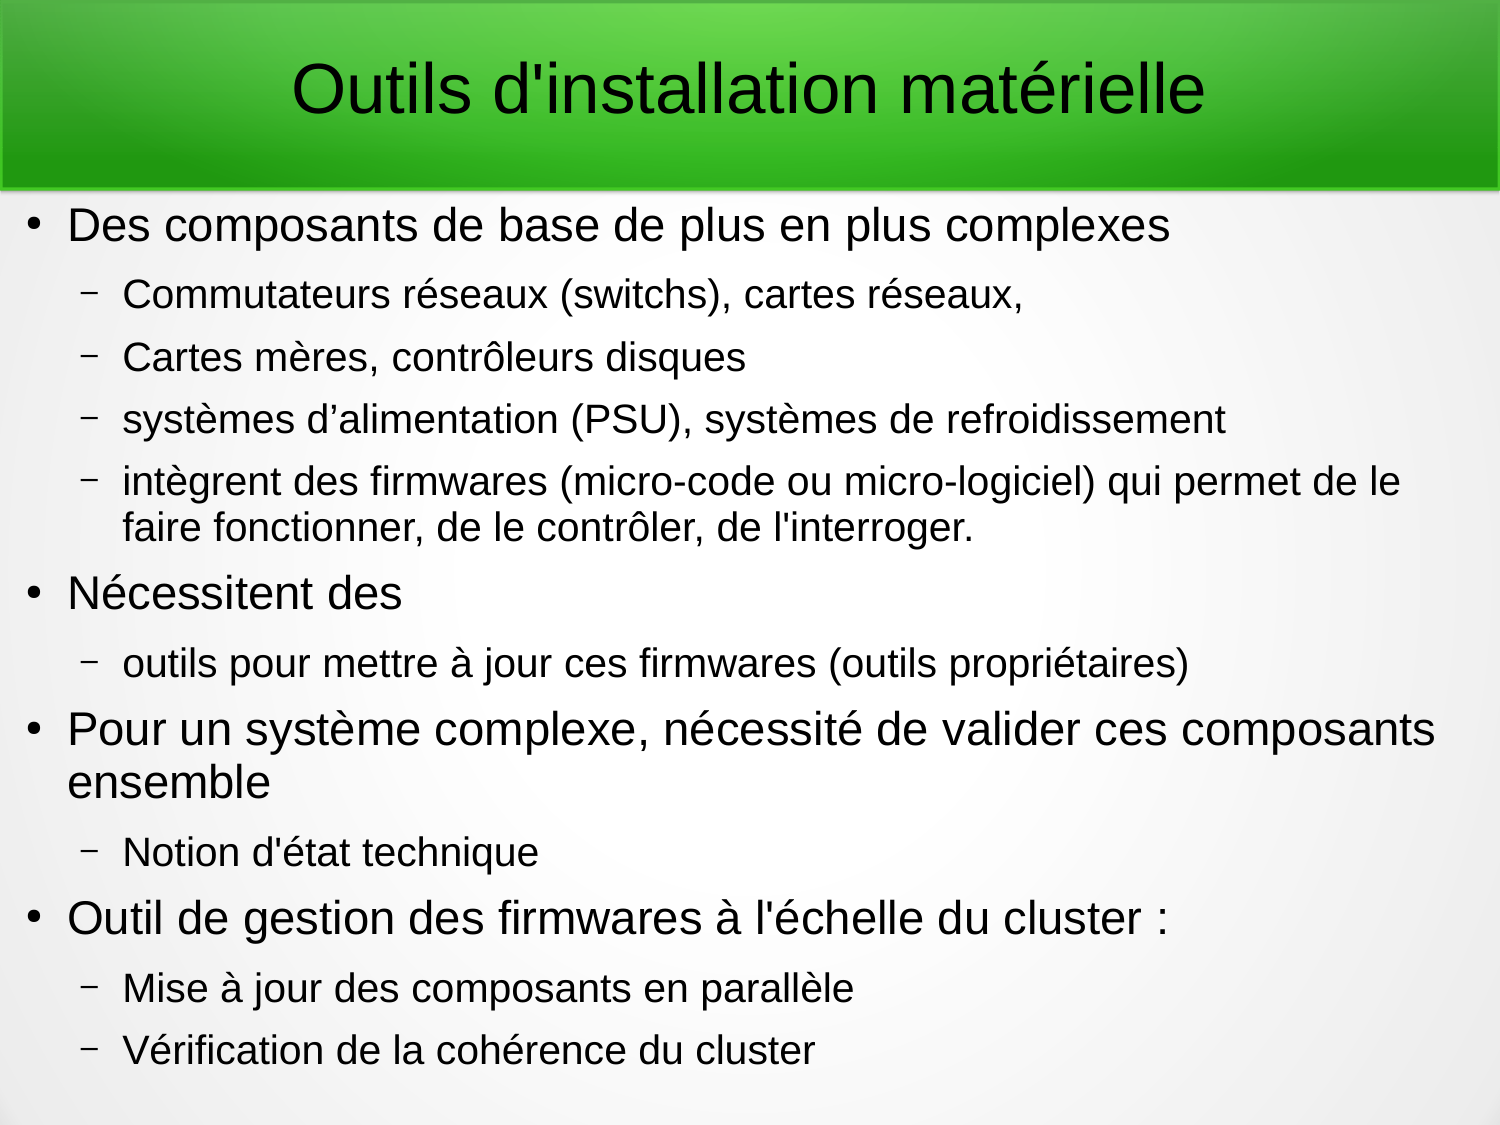

# Outils d'installation matérielle
Des composants de base de plus en plus complexes
Commutateurs réseaux (switchs), cartes réseaux,
Cartes mères, contrôleurs disques
systèmes d’alimentation (PSU), systèmes de refroidissement
intègrent des firmwares (micro-code ou micro-logiciel) qui permet de le faire fonctionner, de le contrôler, de l'interroger.
Nécessitent des
outils pour mettre à jour ces firmwares (outils propriétaires)
Pour un système complexe, nécessité de valider ces composants ensemble
Notion d'état technique
Outil de gestion des firmwares à l'échelle du cluster :
Mise à jour des composants en parallèle
Vérification de la cohérence du cluster